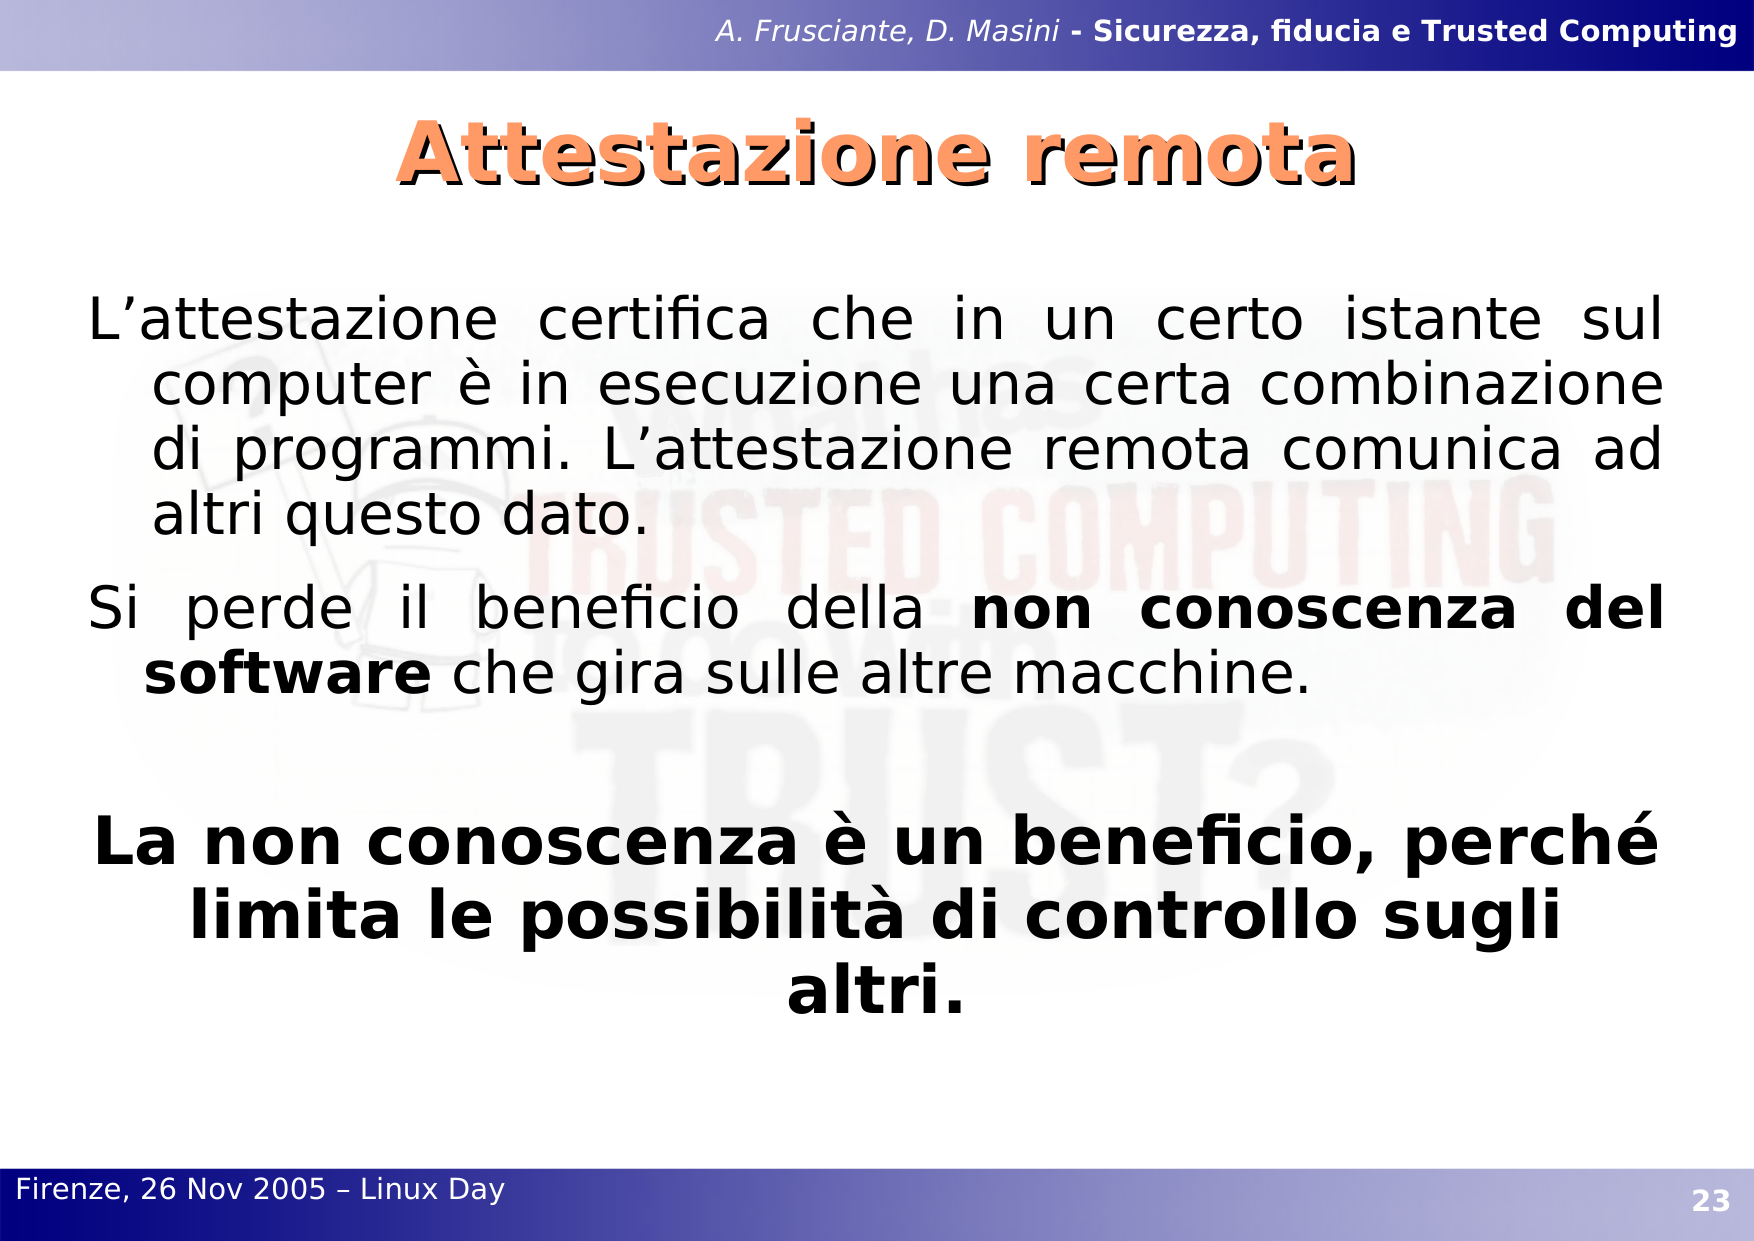

A. Frusciante, D. Masini - Sicurezza, fiducia e Trusted Computing
# Attestazione remota
L’attestazione certifica che in un certo istante sul computer è in esecuzione una certa combinazione di programmi. L’attestazione remota comunica ad altri questo dato.
Si perde il beneficio della non conoscenza del software che gira sulle altre macchine.
La non conoscenza è un beneficio, perché limita le possibilità di controllo sugli altri.
Firenze, 26 Nov 2005 – Linux Day